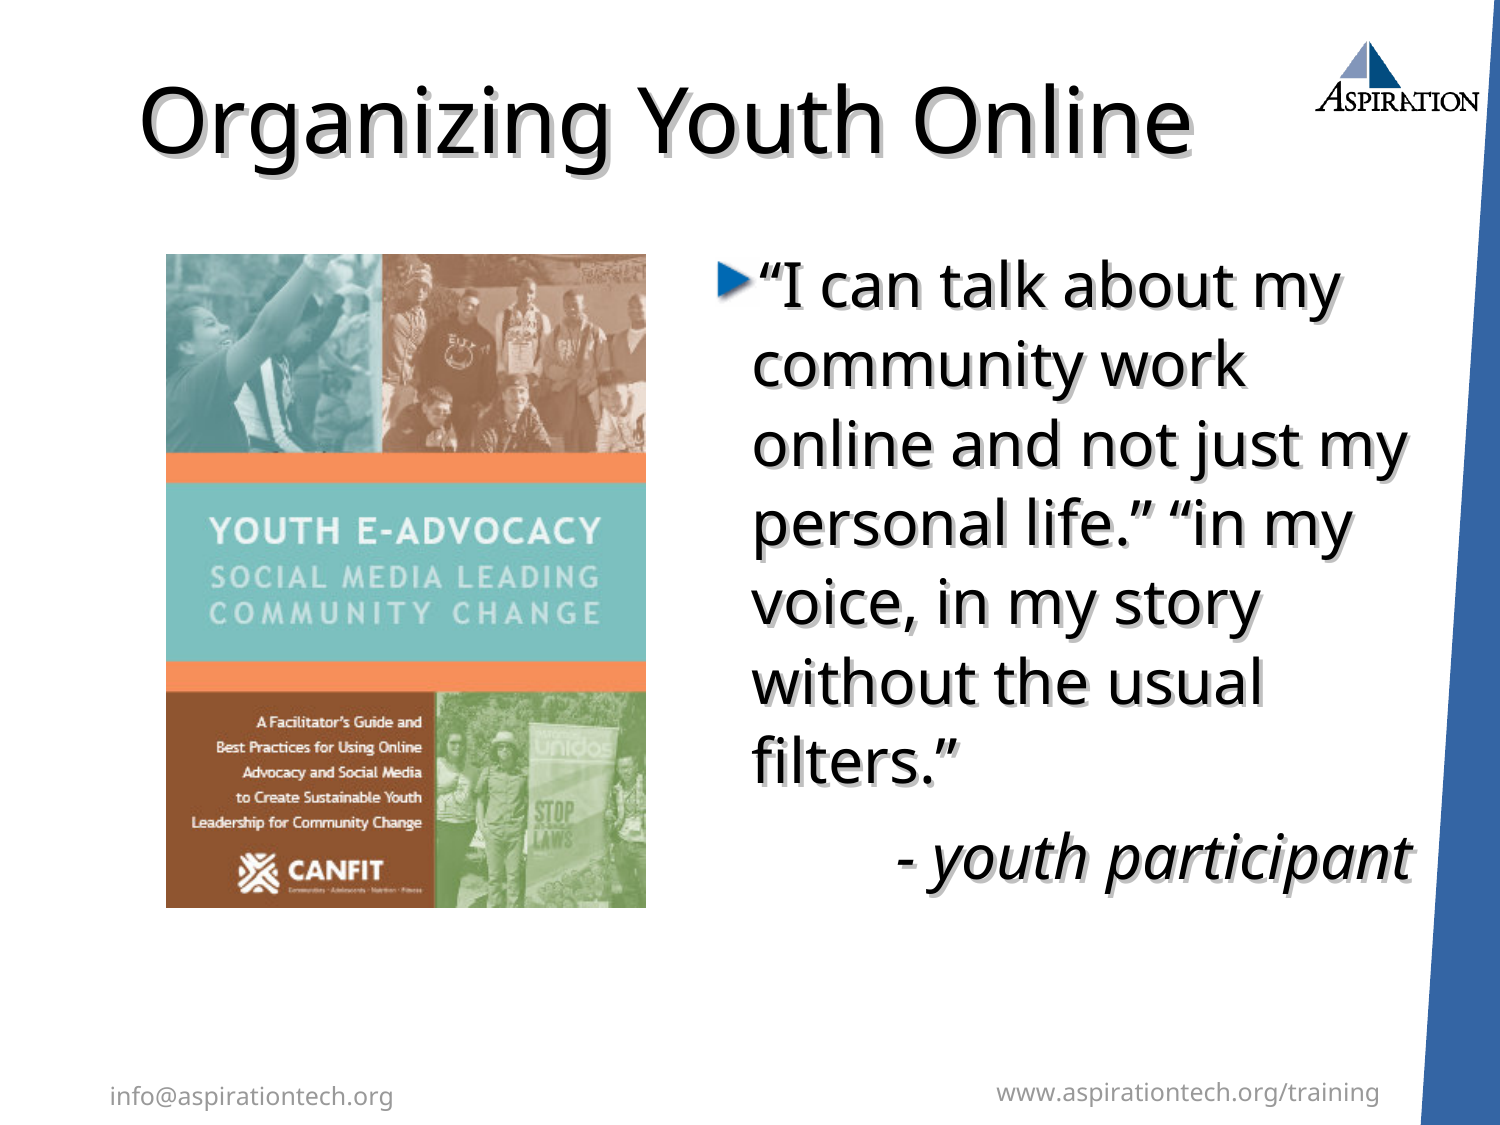

# Organizing Youth Online
“I can talk about my community work online and not just my personal life.” “in my voice, in my story without the usual filters.”
- youth participant